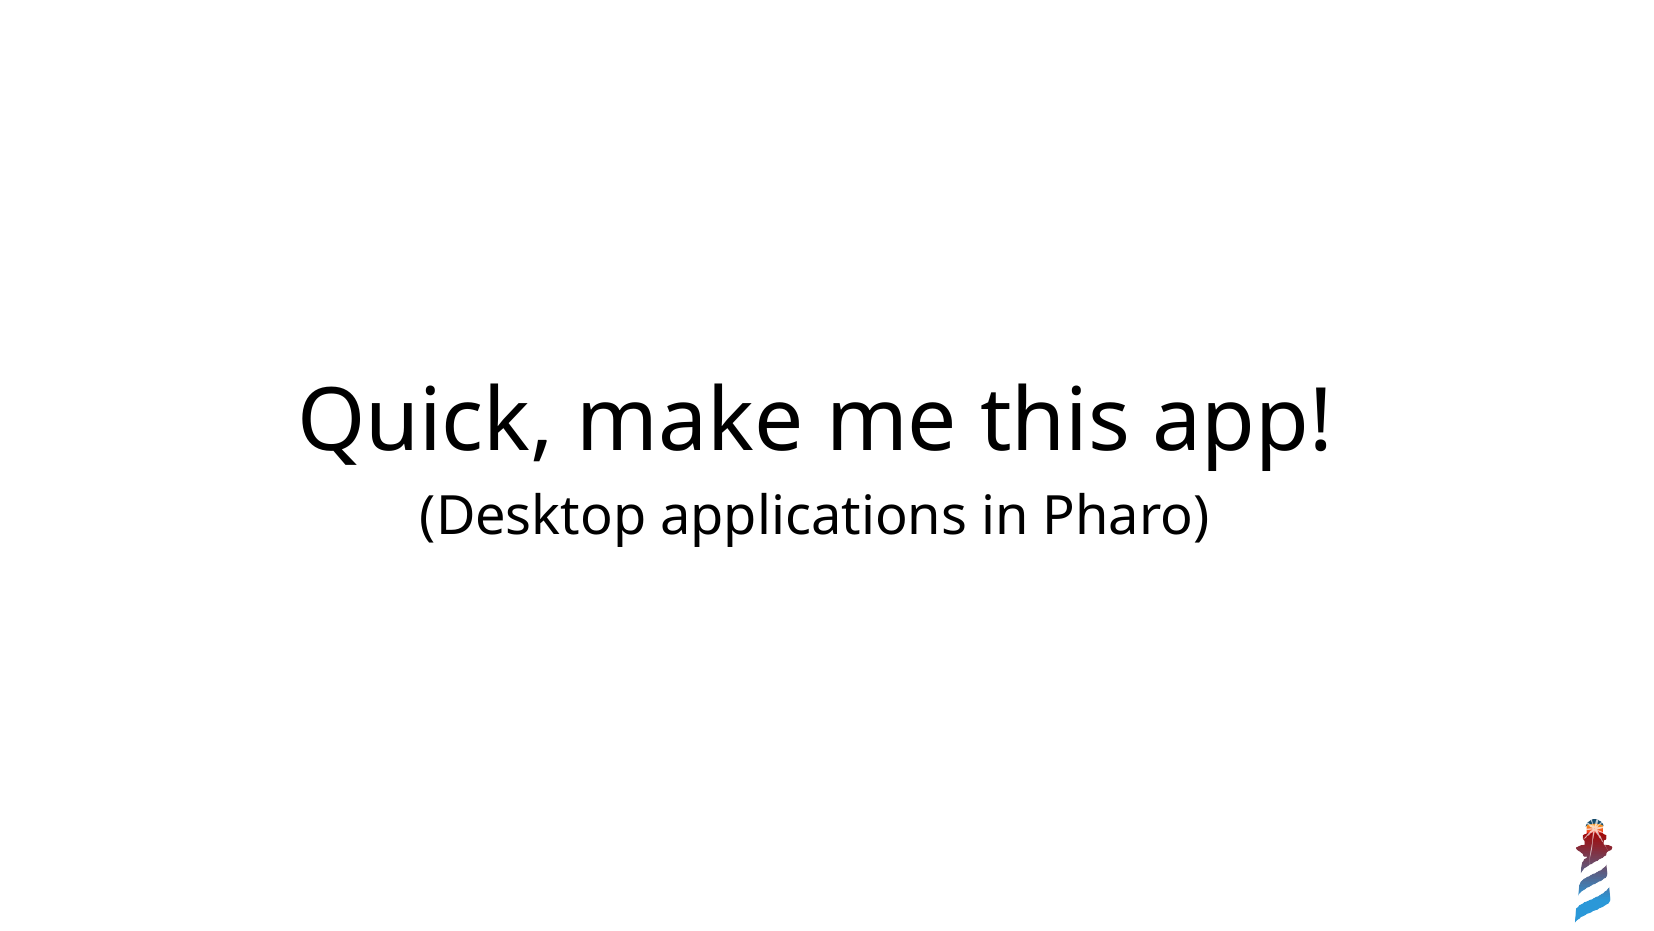

# Quick, make me this app! (Desktop applications in Pharo)